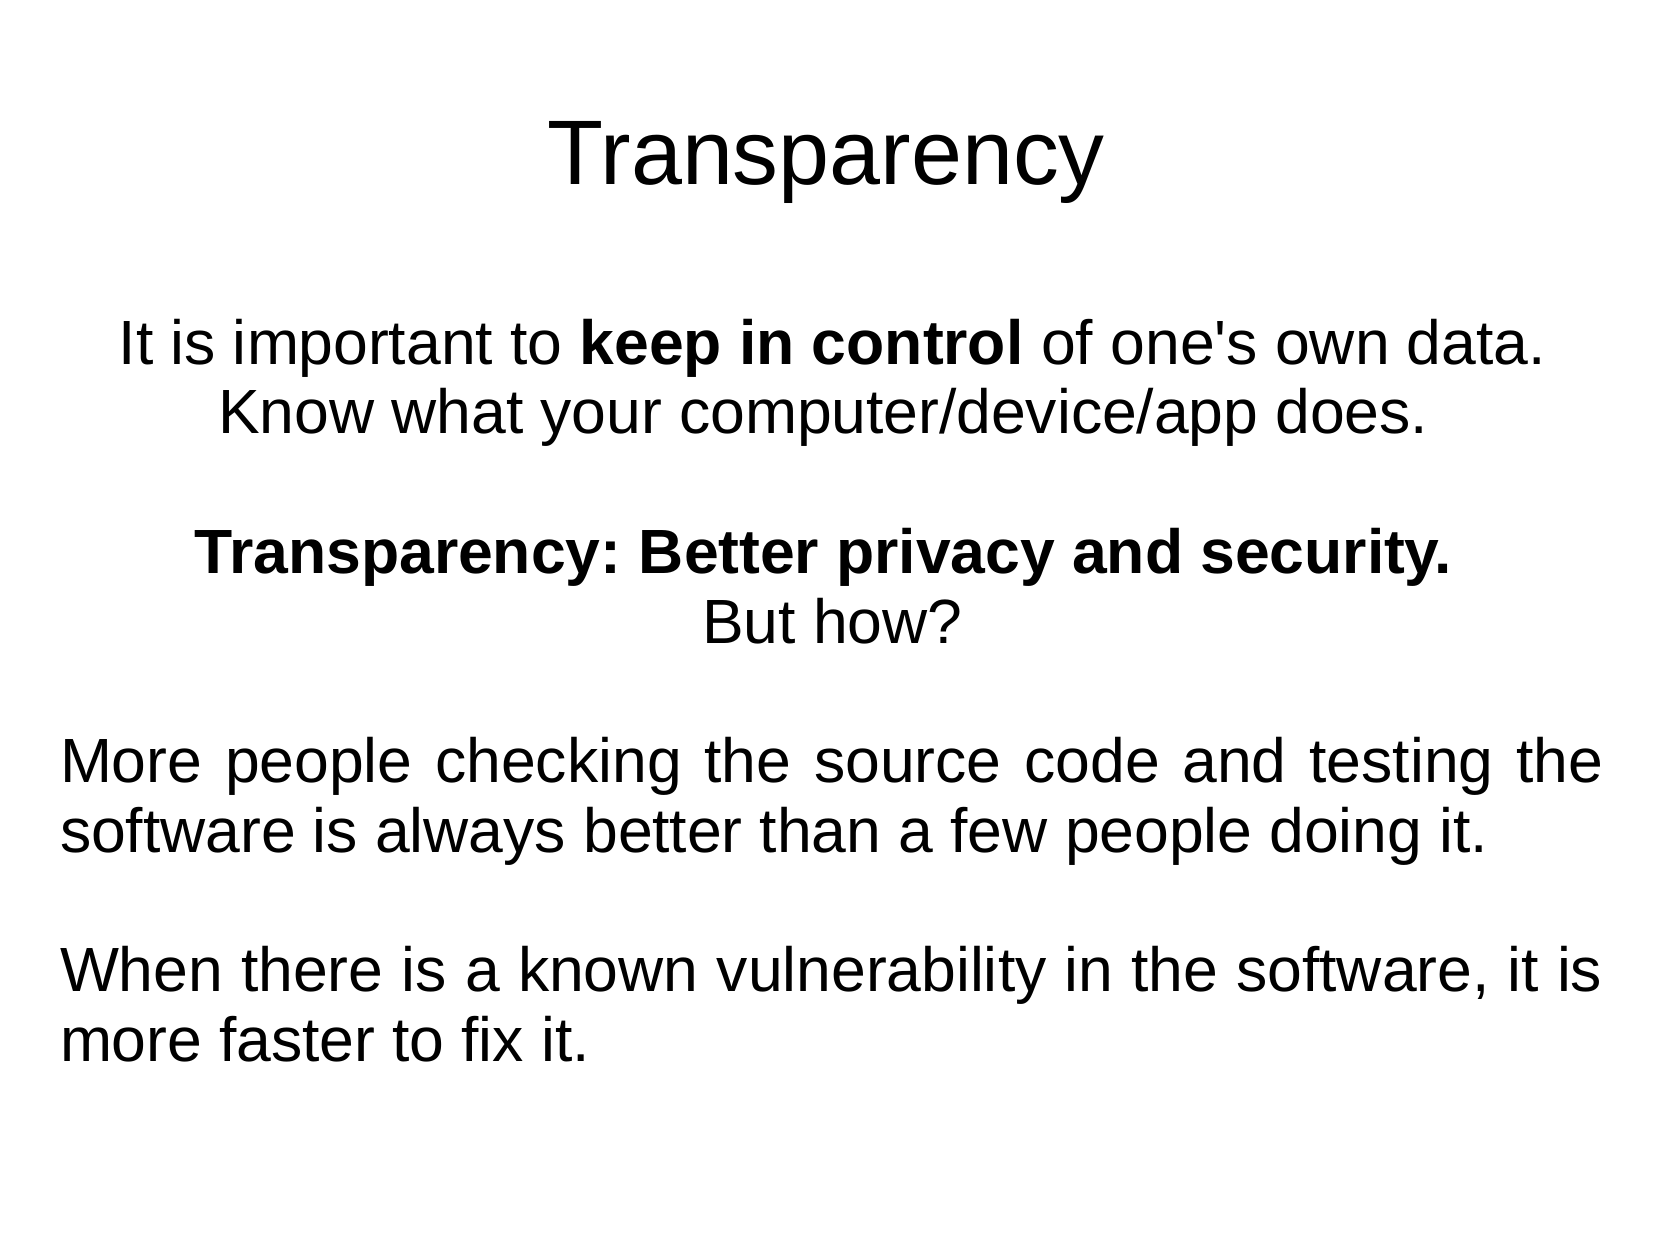

# Transparency
It is important to keep in control of one's own data.
Know what your computer/device/app does.
Transparency: Better privacy and security.
But how?
More people checking the source code and testing the software is always better than a few people doing it.
When there is a known vulnerability in the software, it is more faster to fix it.